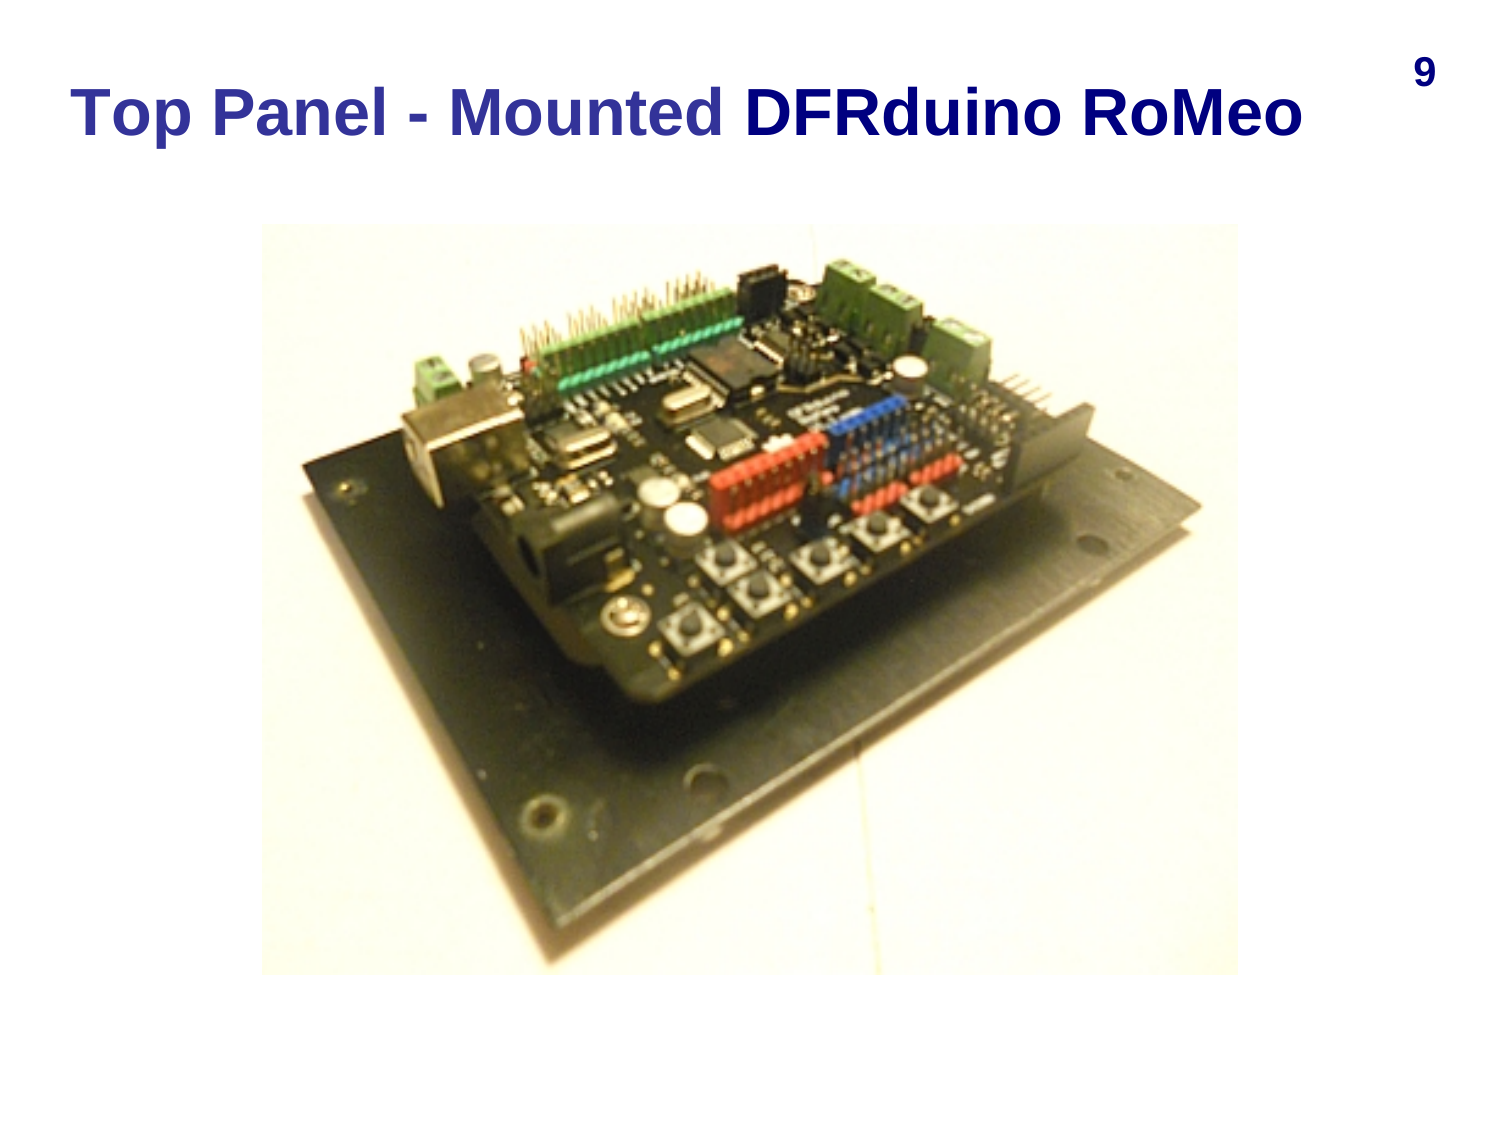

9
# Top Panel - Mounted DFRduino RoMeo